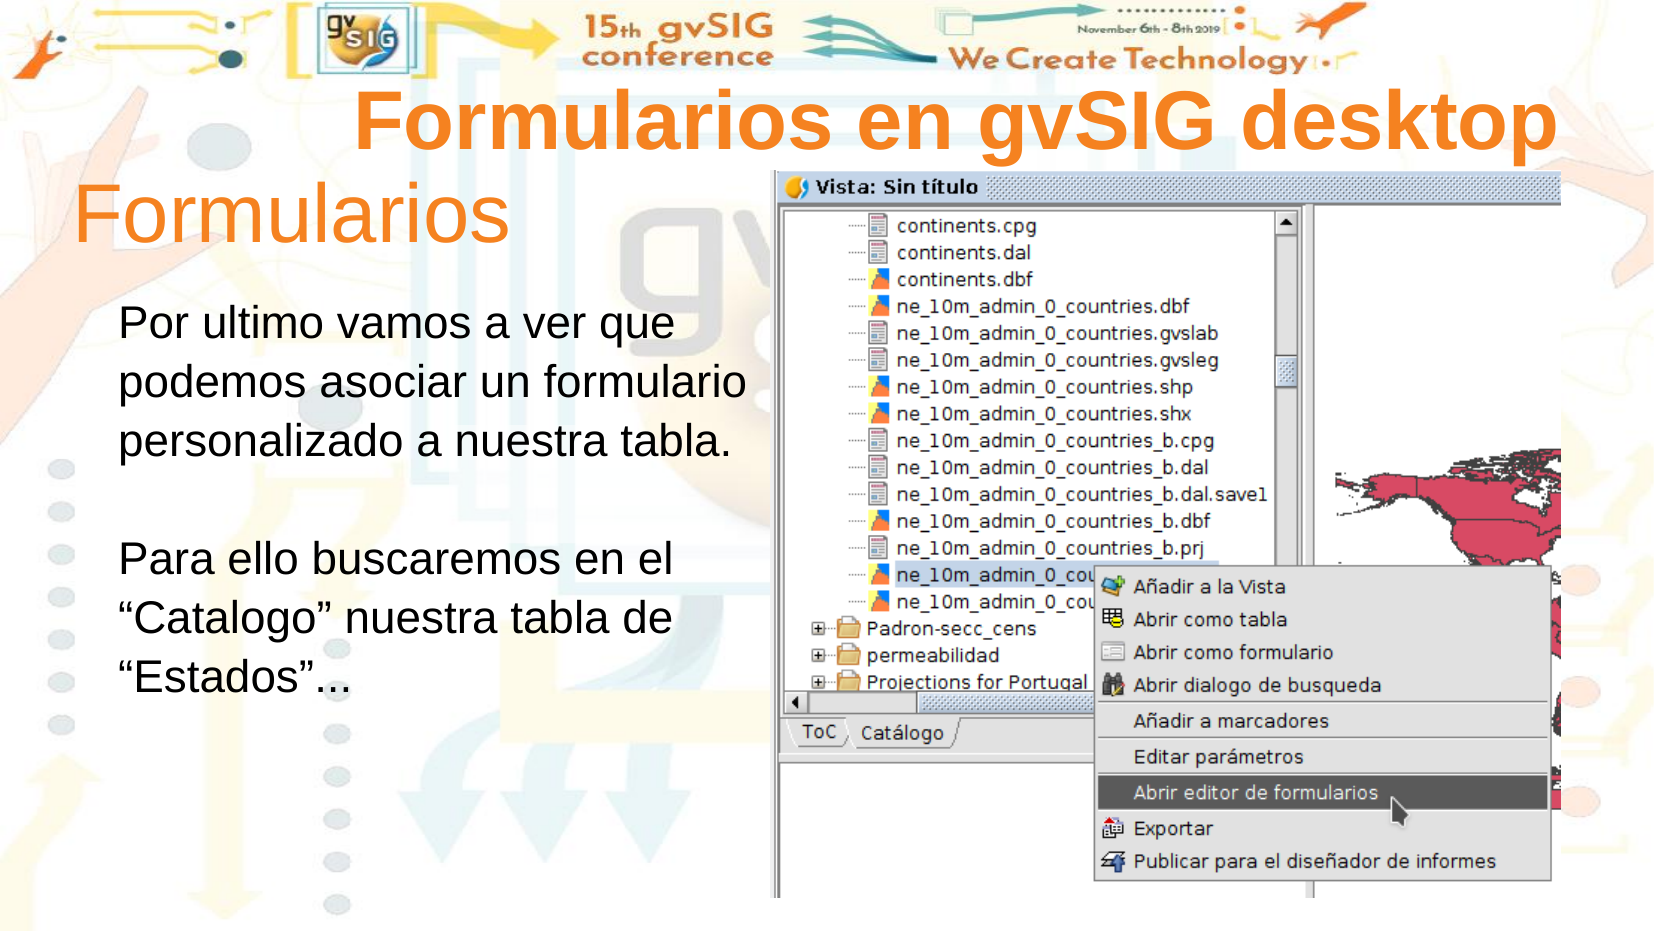

# Formularios en gvSIG desktop
Formularios
Por ultimo vamos a ver que podemos asociar un formulario personalizado a nuestra tabla.
Para ello buscaremos en el “Catalogo” nuestra tabla de “Estados”...